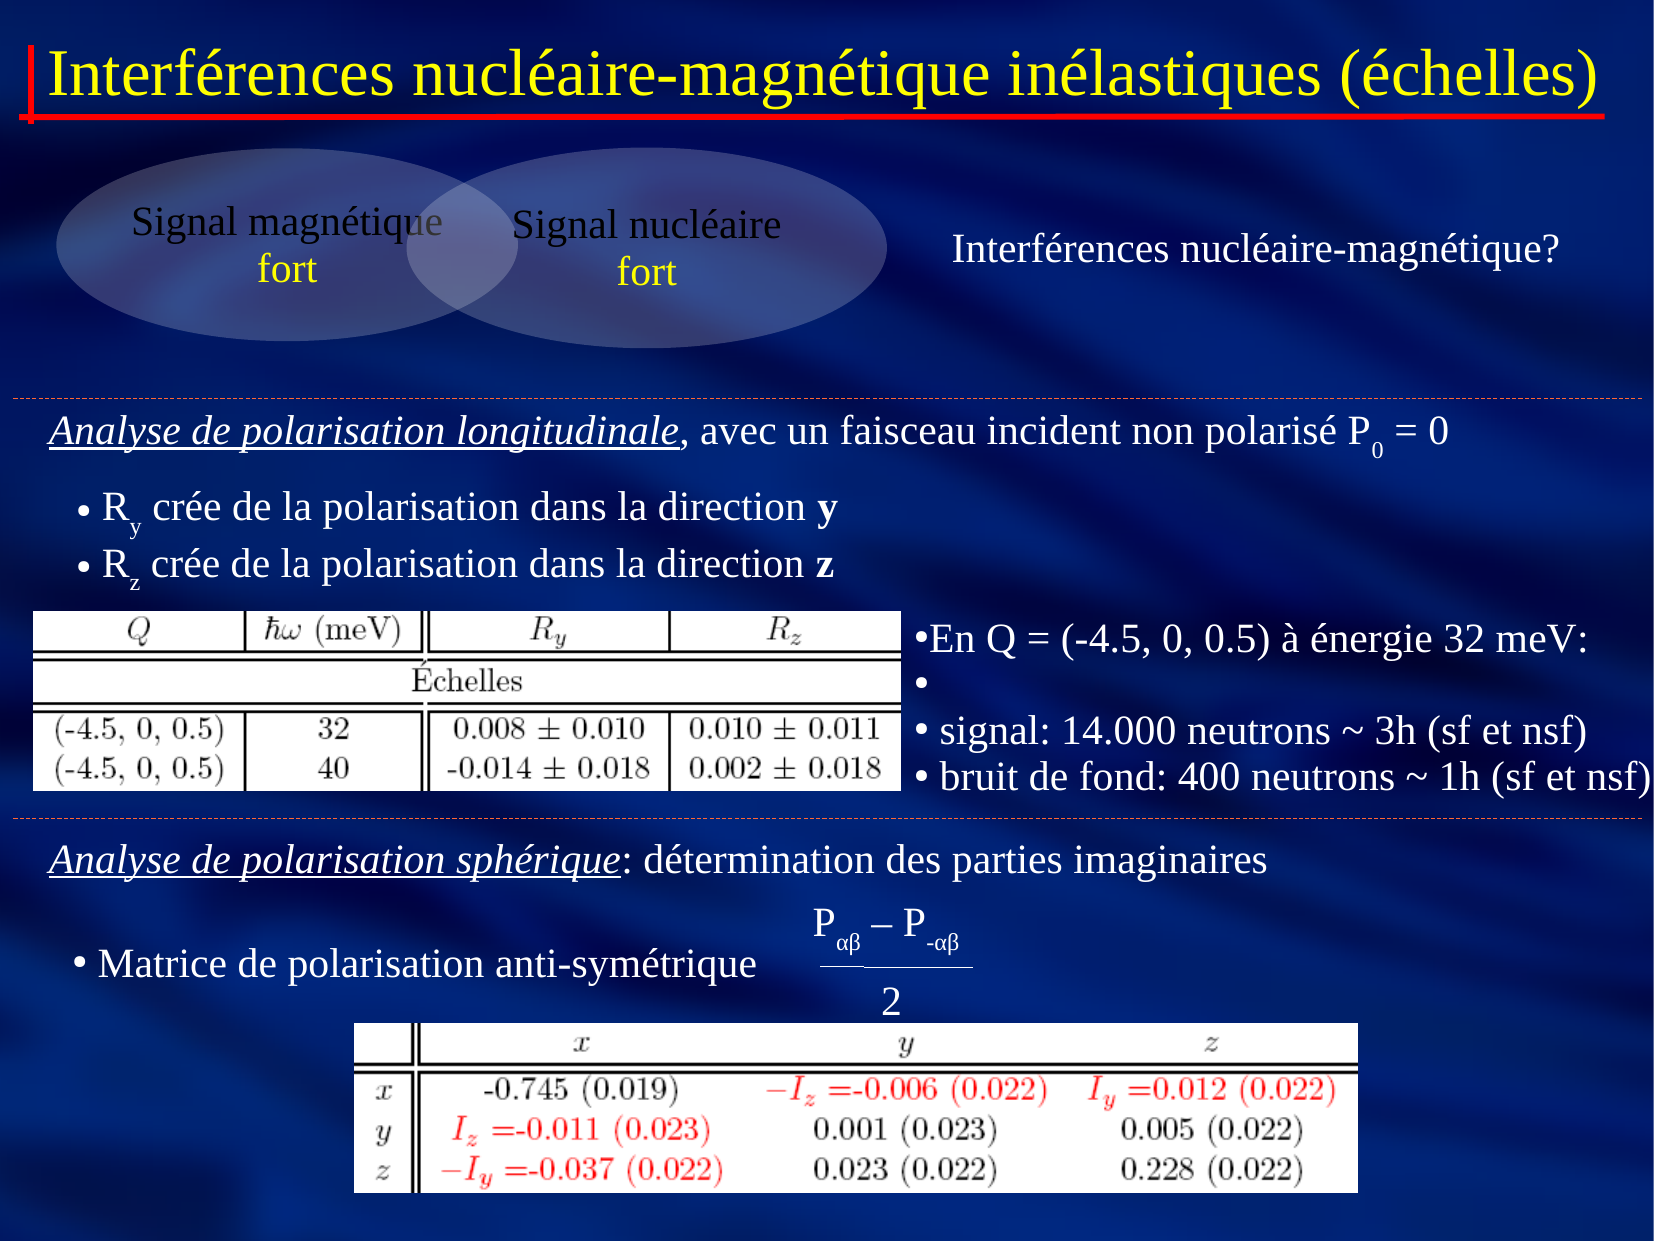

Interférences nucléaire-magnétique inélastiques (échelles)
Signal nucléaire
fort
Signal magnétique
fort
Interférences nucléaire-magnétique?
Analyse de polarisation longitudinale, avec un faisceau incident non polarisé P0 = 0
 Ry crée de la polarisation dans la direction y
 Rz crée de la polarisation dans la direction z
En Q = (-4.5, 0, 0.5) à énergie 32 meV:
 signal: 14.000 neutrons ~ 3h (sf et nsf)
 bruit de fond: 400 neutrons ~ 1h (sf et nsf)
Analyse de polarisation sphérique: détermination des parties imaginaires
Pαβ – P-αβ
2
 Matrice de polarisation anti-symétrique